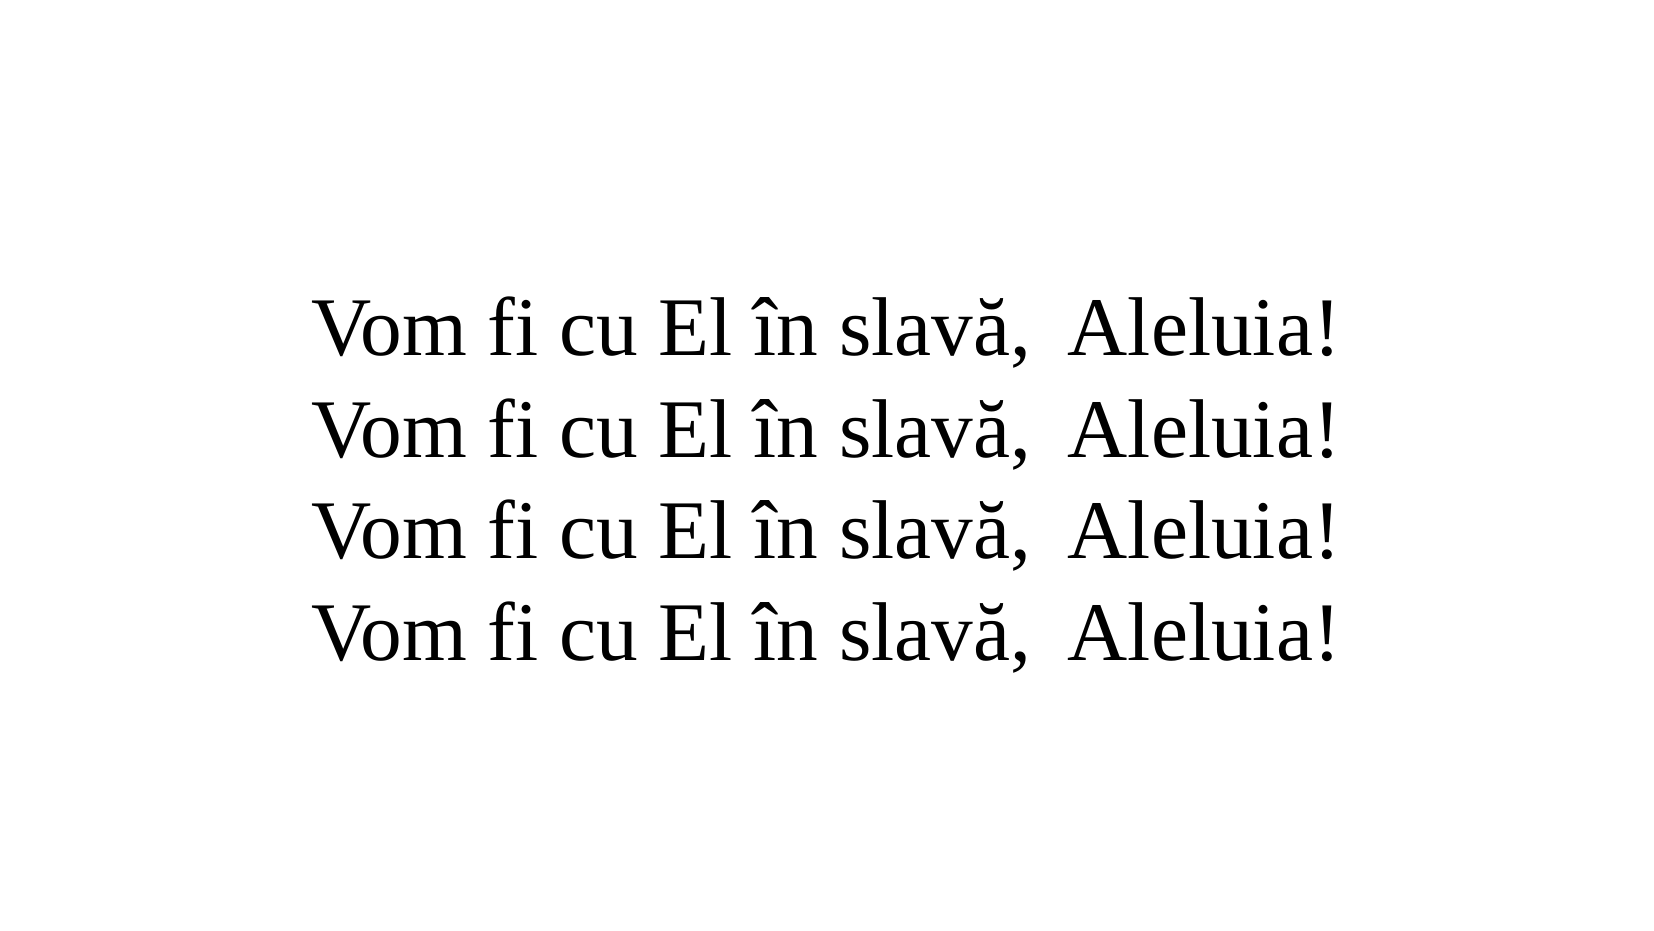

# Vom fi cu El în slavă, Aleluia!
Vom fi cu El în slavă, Aleluia!
Vom fi cu El în slavă, Aleluia!
Vom fi cu El în slavă, Aleluia!